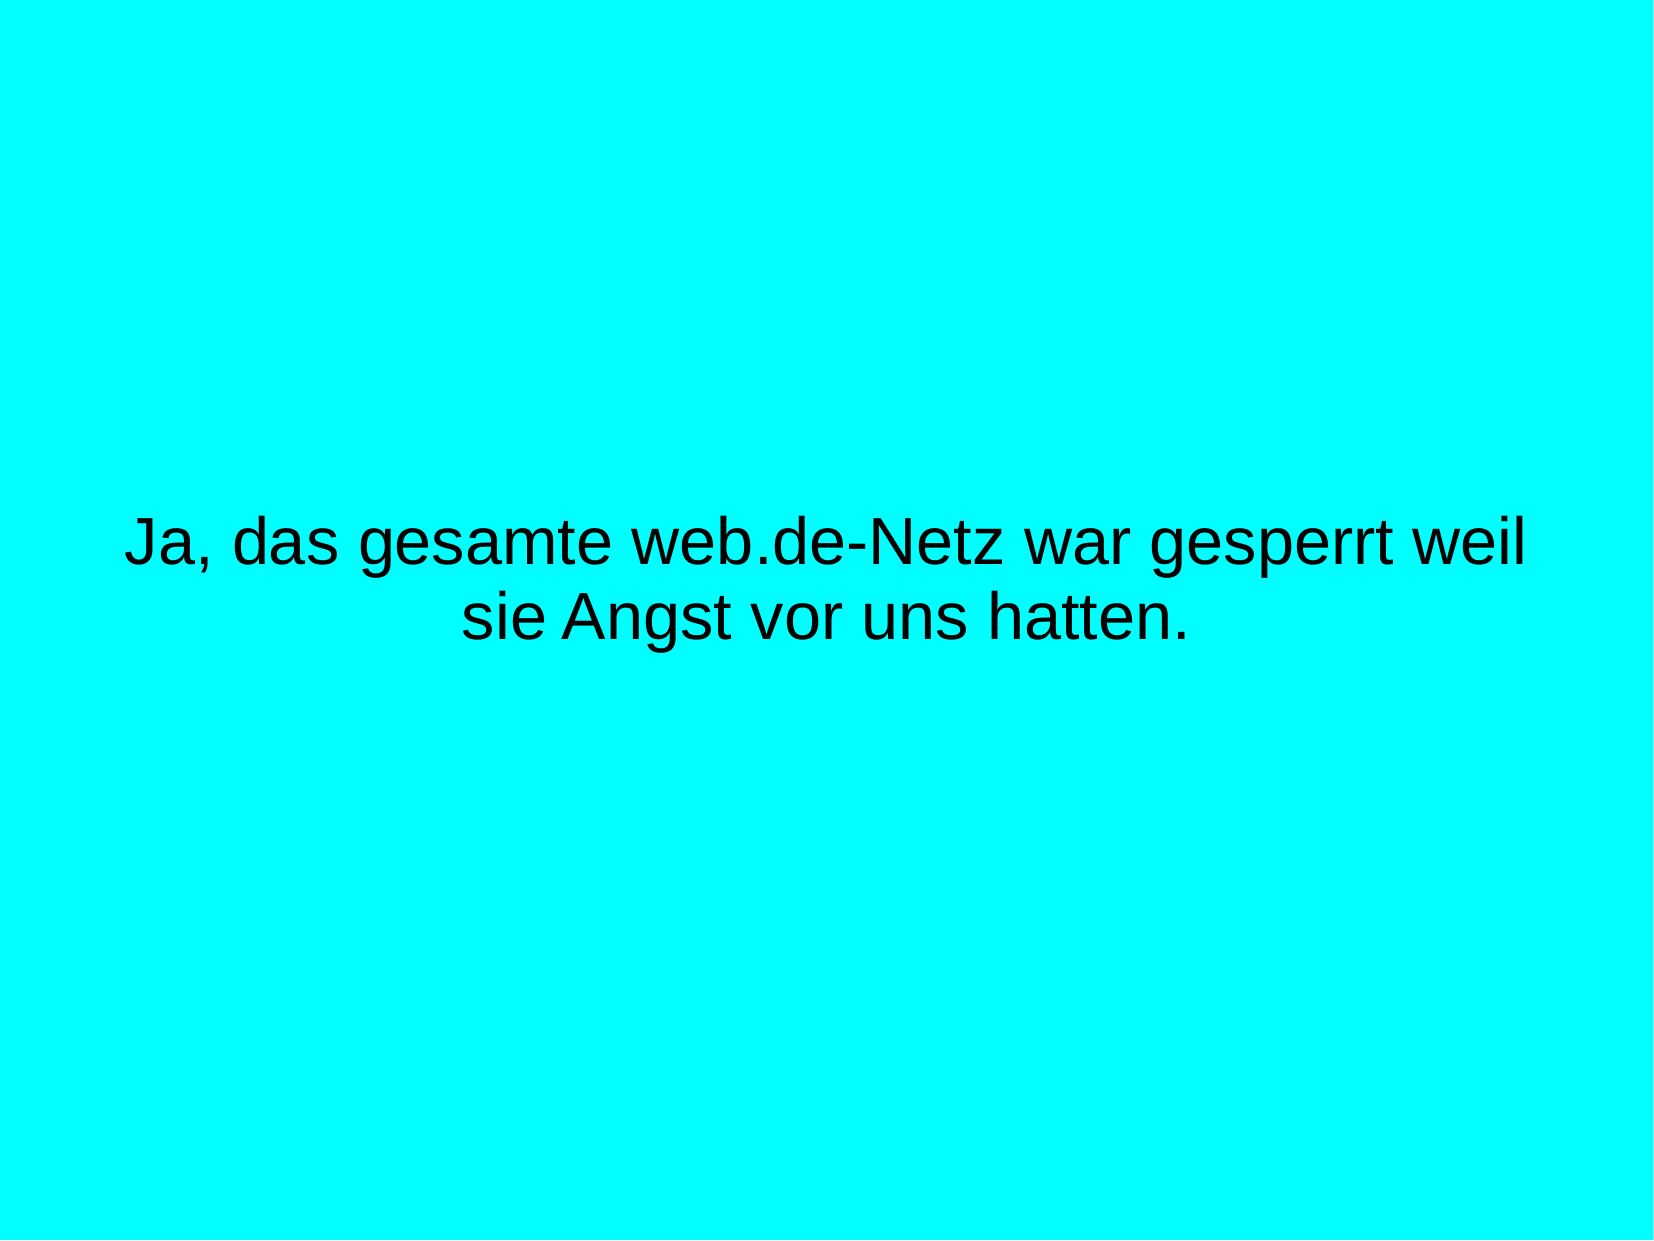

# Ja, das gesamte web.de-Netz war gesperrt weil sie Angst vor uns hatten.